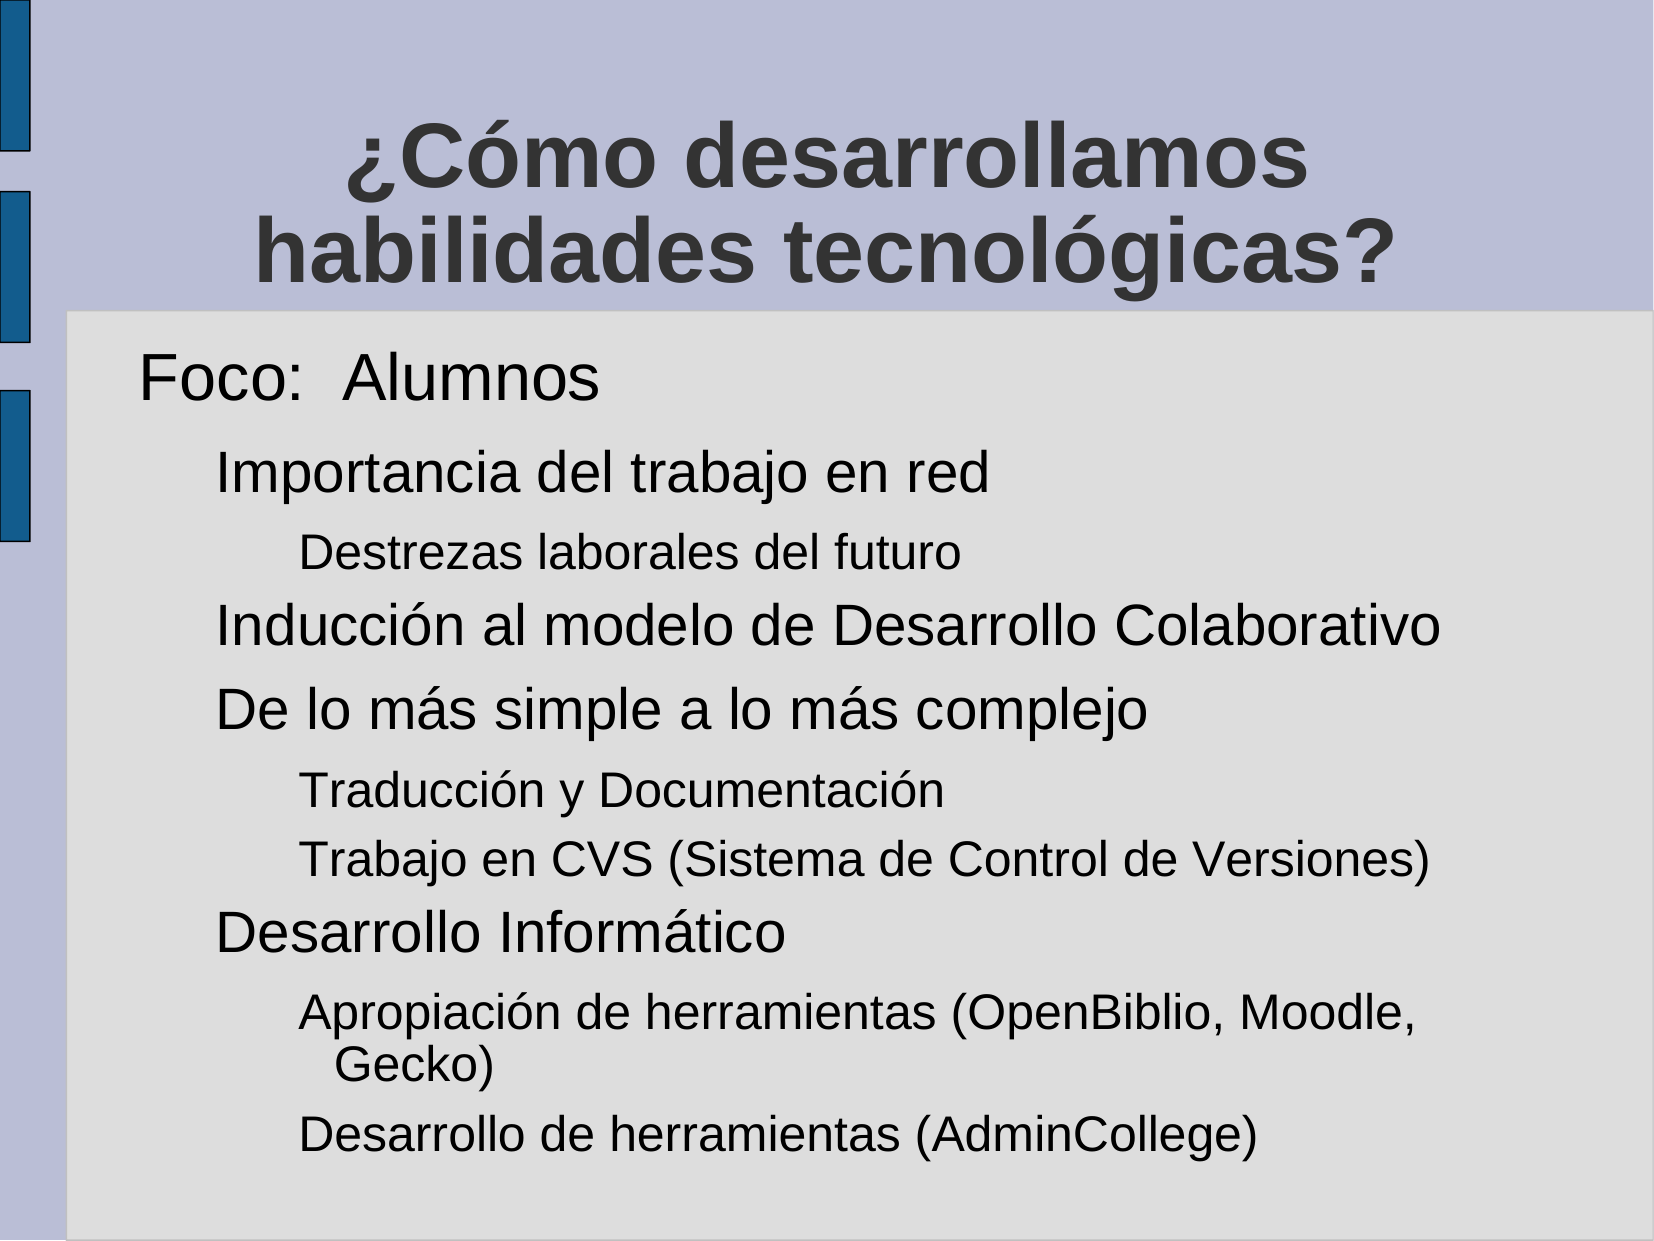

# ¿Cómo desarrollamos habilidades tecnológicas?
Foco: Alumnos
Importancia del trabajo en red
Destrezas laborales del futuro
Inducción al modelo de Desarrollo Colaborativo
De lo más simple a lo más complejo
Traducción y Documentación
Trabajo en CVS (Sistema de Control de Versiones)
Desarrollo Informático
Apropiación de herramientas (OpenBiblio, Moodle, Gecko)
Desarrollo de herramientas (AdminCollege)